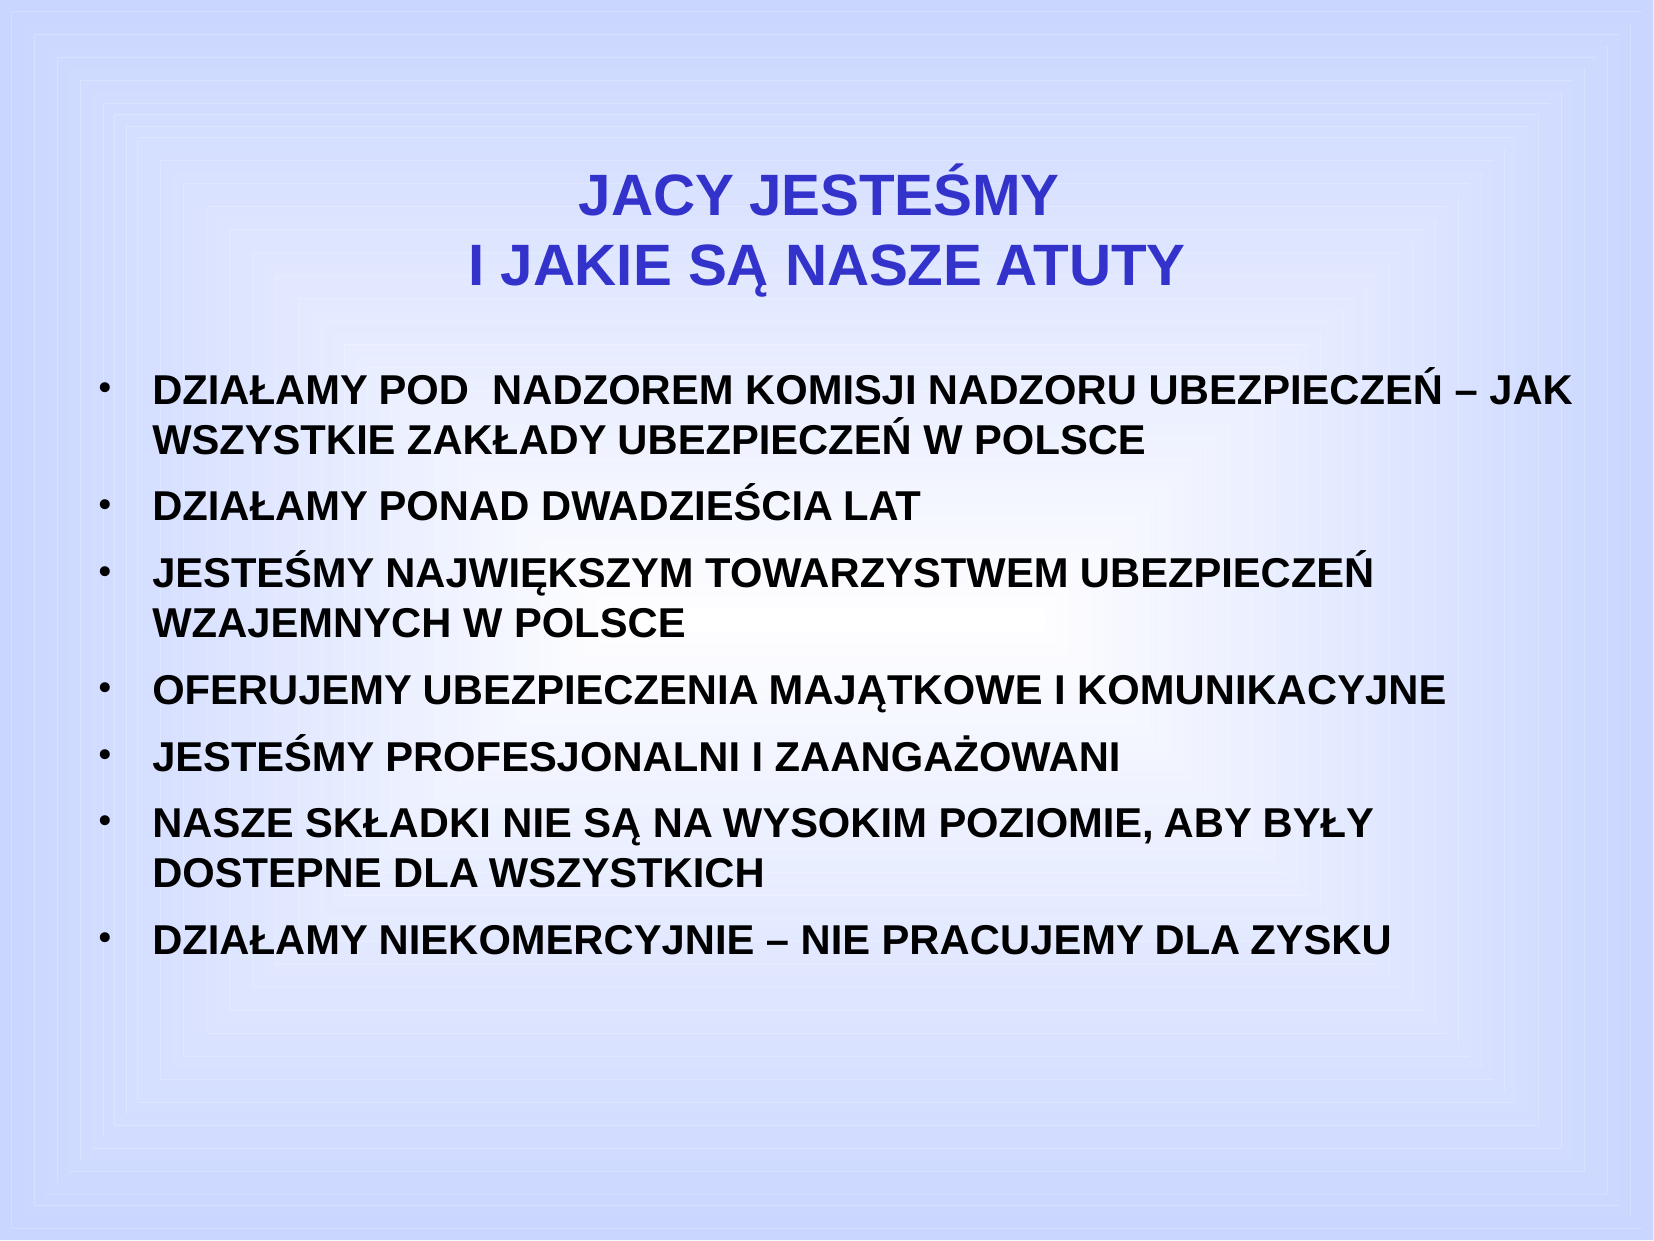

# JACY JESTEŚMY I JAKIE SĄ NASZE ATUTY
DZIAŁAMY POD NADZOREM KOMISJI NADZORU UBEZPIECZEŃ – JAK WSZYSTKIE ZAKŁADY UBEZPIECZEŃ W POLSCE
DZIAŁAMY PONAD DWADZIEŚCIA LAT
JESTEŚMY NAJWIĘKSZYM TOWARZYSTWEM UBEZPIECZEŃ WZAJEMNYCH W POLSCE
OFERUJEMY UBEZPIECZENIA MAJĄTKOWE I KOMUNIKACYJNE
JESTEŚMY PROFESJONALNI I ZAANGAŻOWANI
NASZE SKŁADKI NIE SĄ NA WYSOKIM POZIOMIE, ABY BYŁY DOSTEPNE DLA WSZYSTKICH
DZIAŁAMY NIEKOMERCYJNIE – NIE PRACUJEMY DLA ZYSKU